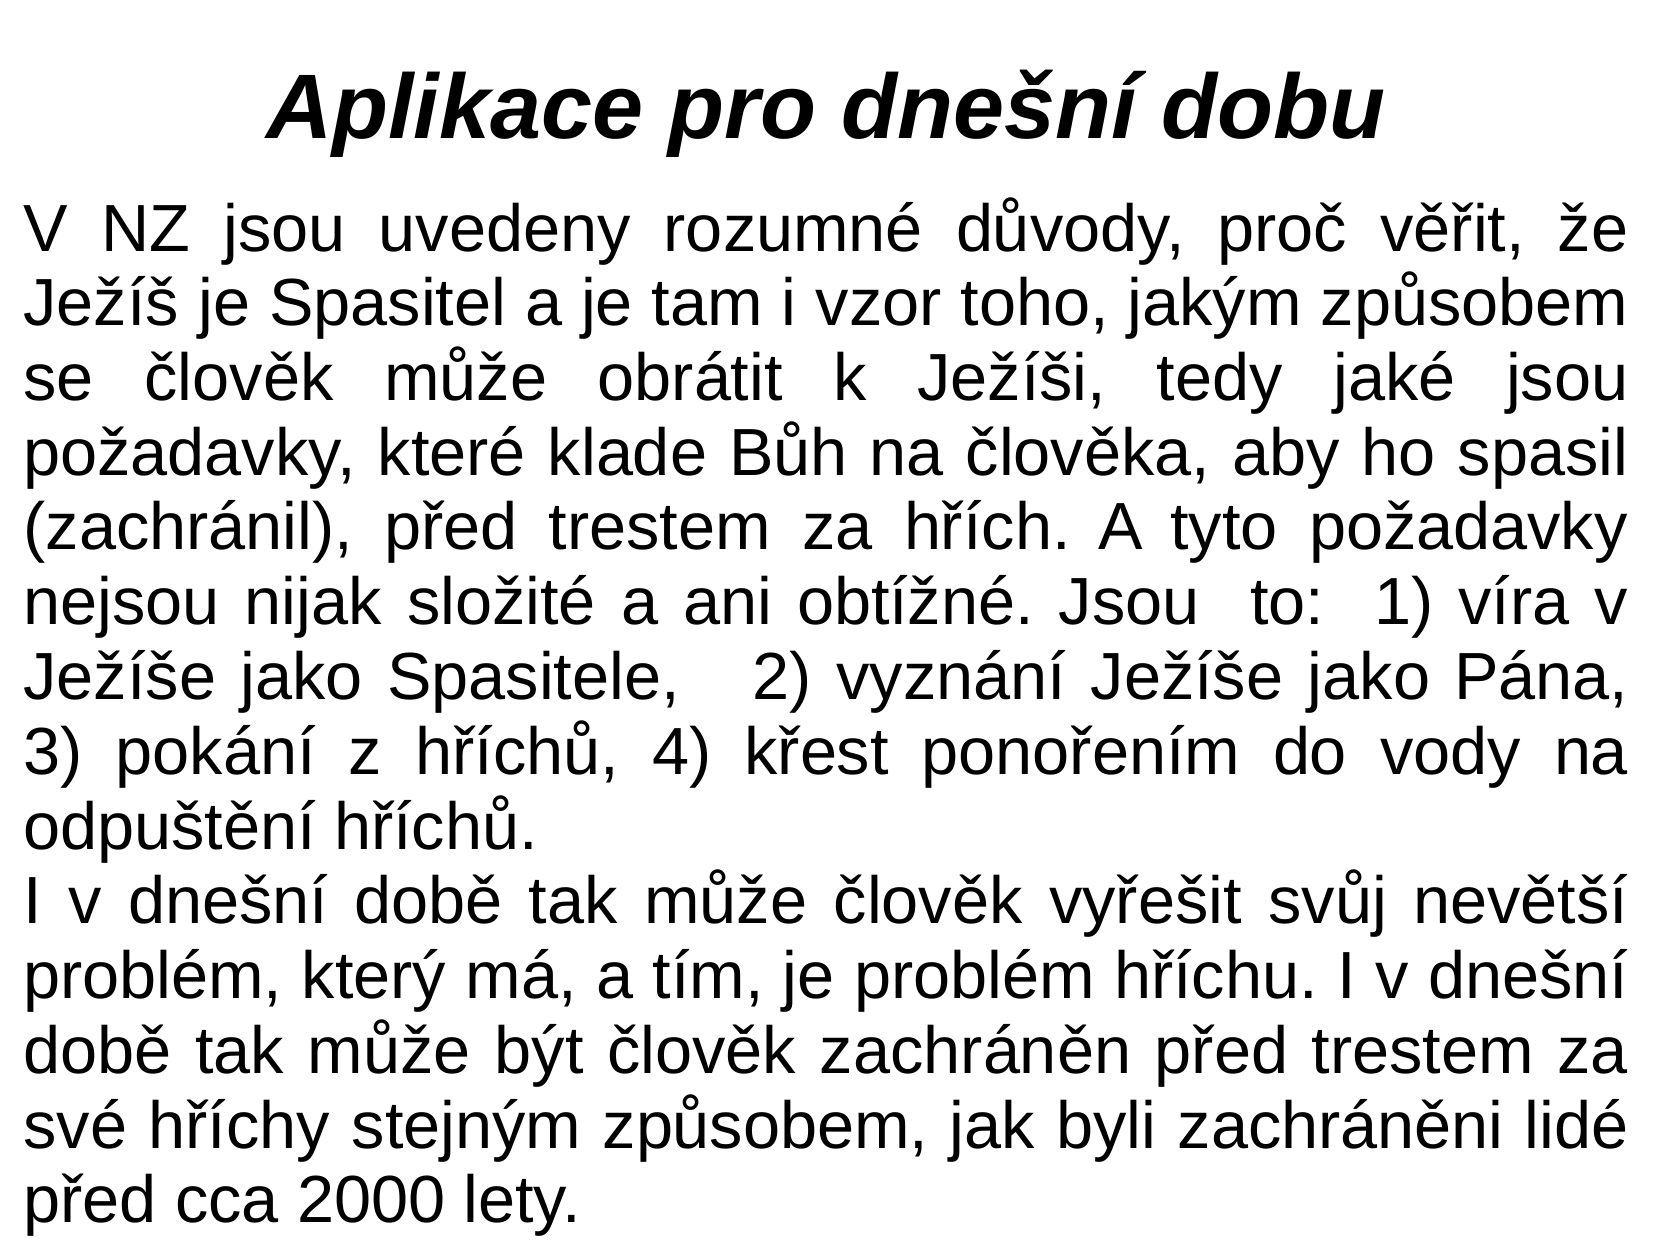

V NZ jsou uvedeny rozumné důvody, proč věřit, že Ježíš je Spasitel a je tam i vzor toho, jakým způsobem se člověk může obrátit k Ježíši, tedy jaké jsou požadavky, které klade Bůh na člověka, aby ho spasil (zachránil), před trestem za hřích. A tyto požadavky nejsou nijak složité a ani obtížné. Jsou to: 1) víra v Ježíše jako Spasitele, 2) vyznání Ježíše jako Pána, 3) pokání z hříchů, 4) křest ponořením do vody na odpuštění hříchů.
I v dnešní době tak může člověk vyřešit svůj nevětší problém, který má, a tím, je problém hříchu. I v dnešní době tak může být člověk zachráněn před trestem za své hříchy stejným způsobem, jak byli zachráněni lidé před cca 2000 lety.
# Aplikace pro dnešní dobu